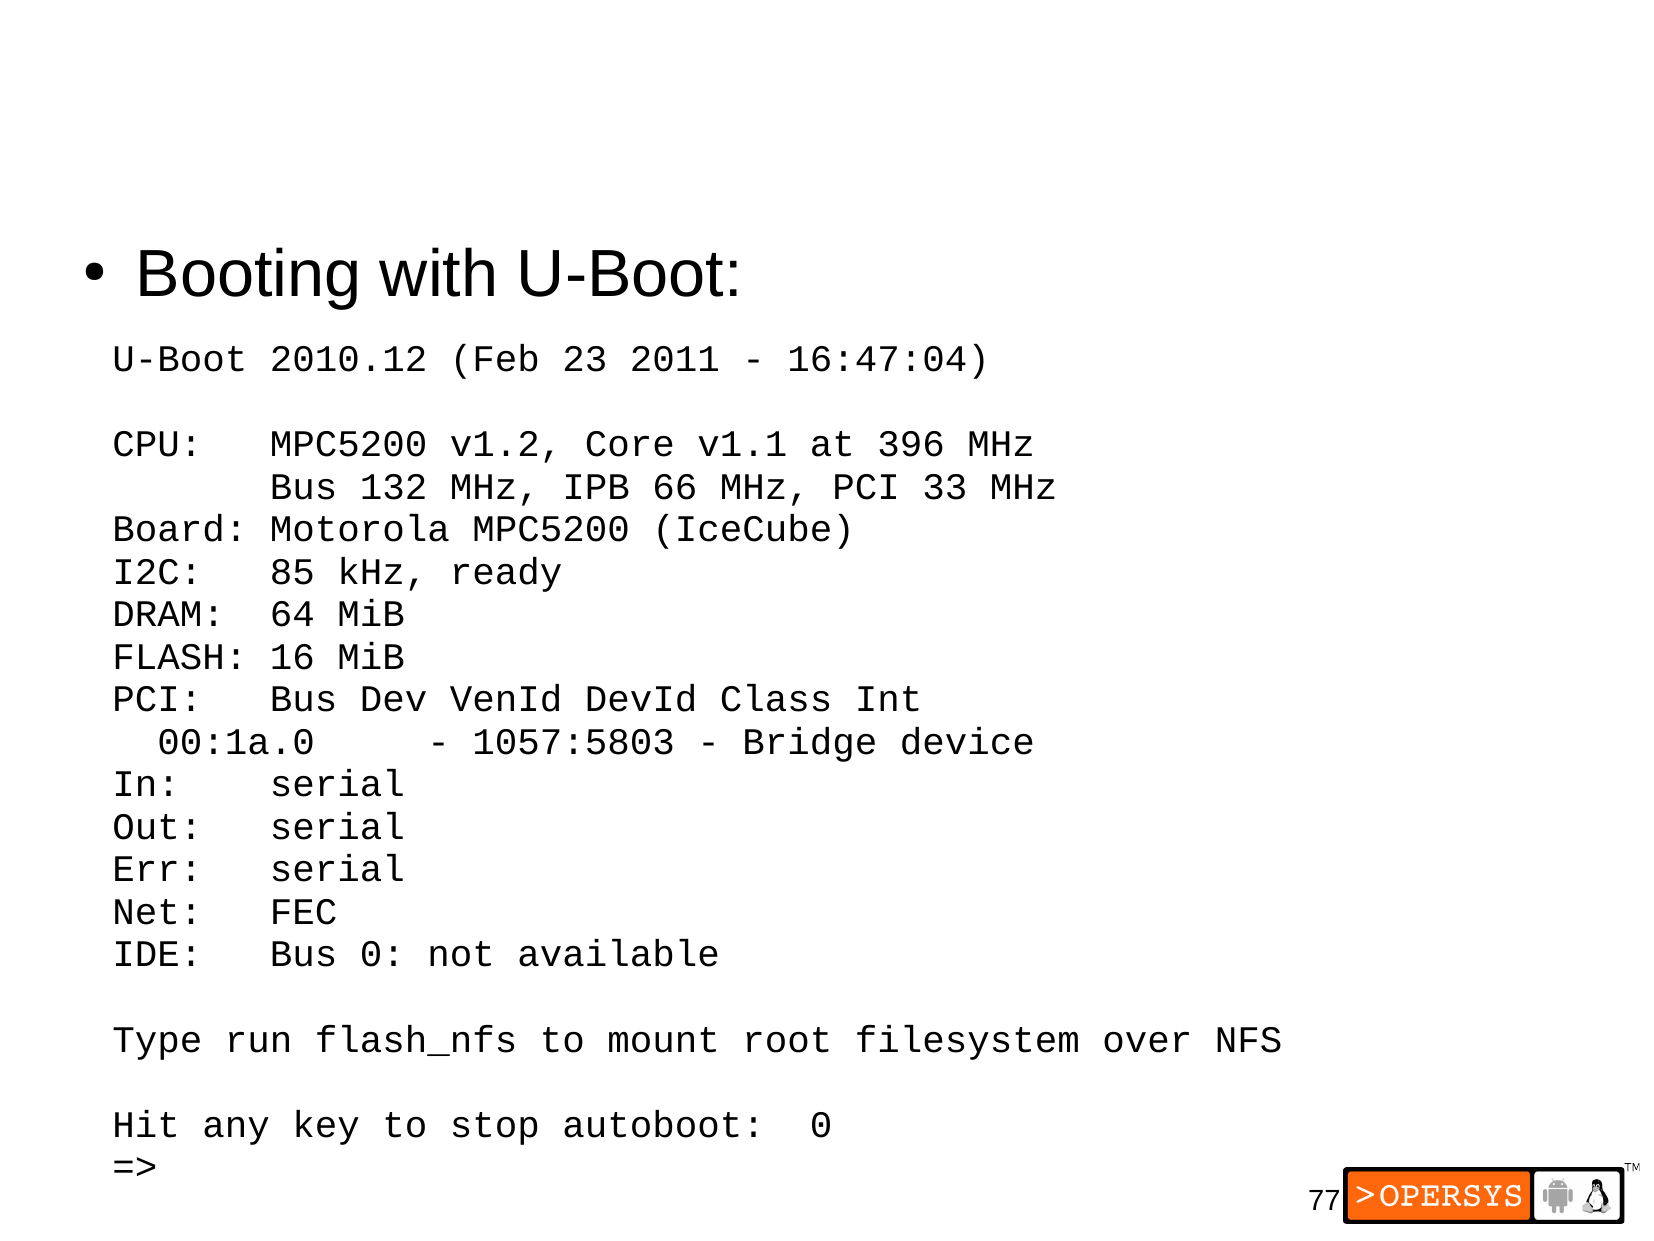

# Booting with U-Boot:
U-Boot 2010.12 (Feb 23 2011 - 16:47:04)
CPU: MPC5200 v1.2, Core v1.1 at 396 MHz
 Bus 132 MHz, IPB 66 MHz, PCI 33 MHz
Board: Motorola MPC5200 (IceCube)
I2C: 85 kHz, ready
DRAM: 64 MiB
FLASH: 16 MiB
PCI: Bus Dev VenId DevId Class Int
 00:1a.0 - 1057:5803 - Bridge device
In: serial
Out: serial
Err: serial
Net: FEC
IDE: Bus 0: not available
Type run flash_nfs to mount root filesystem over NFS
Hit any key to stop autoboot: 0
=>